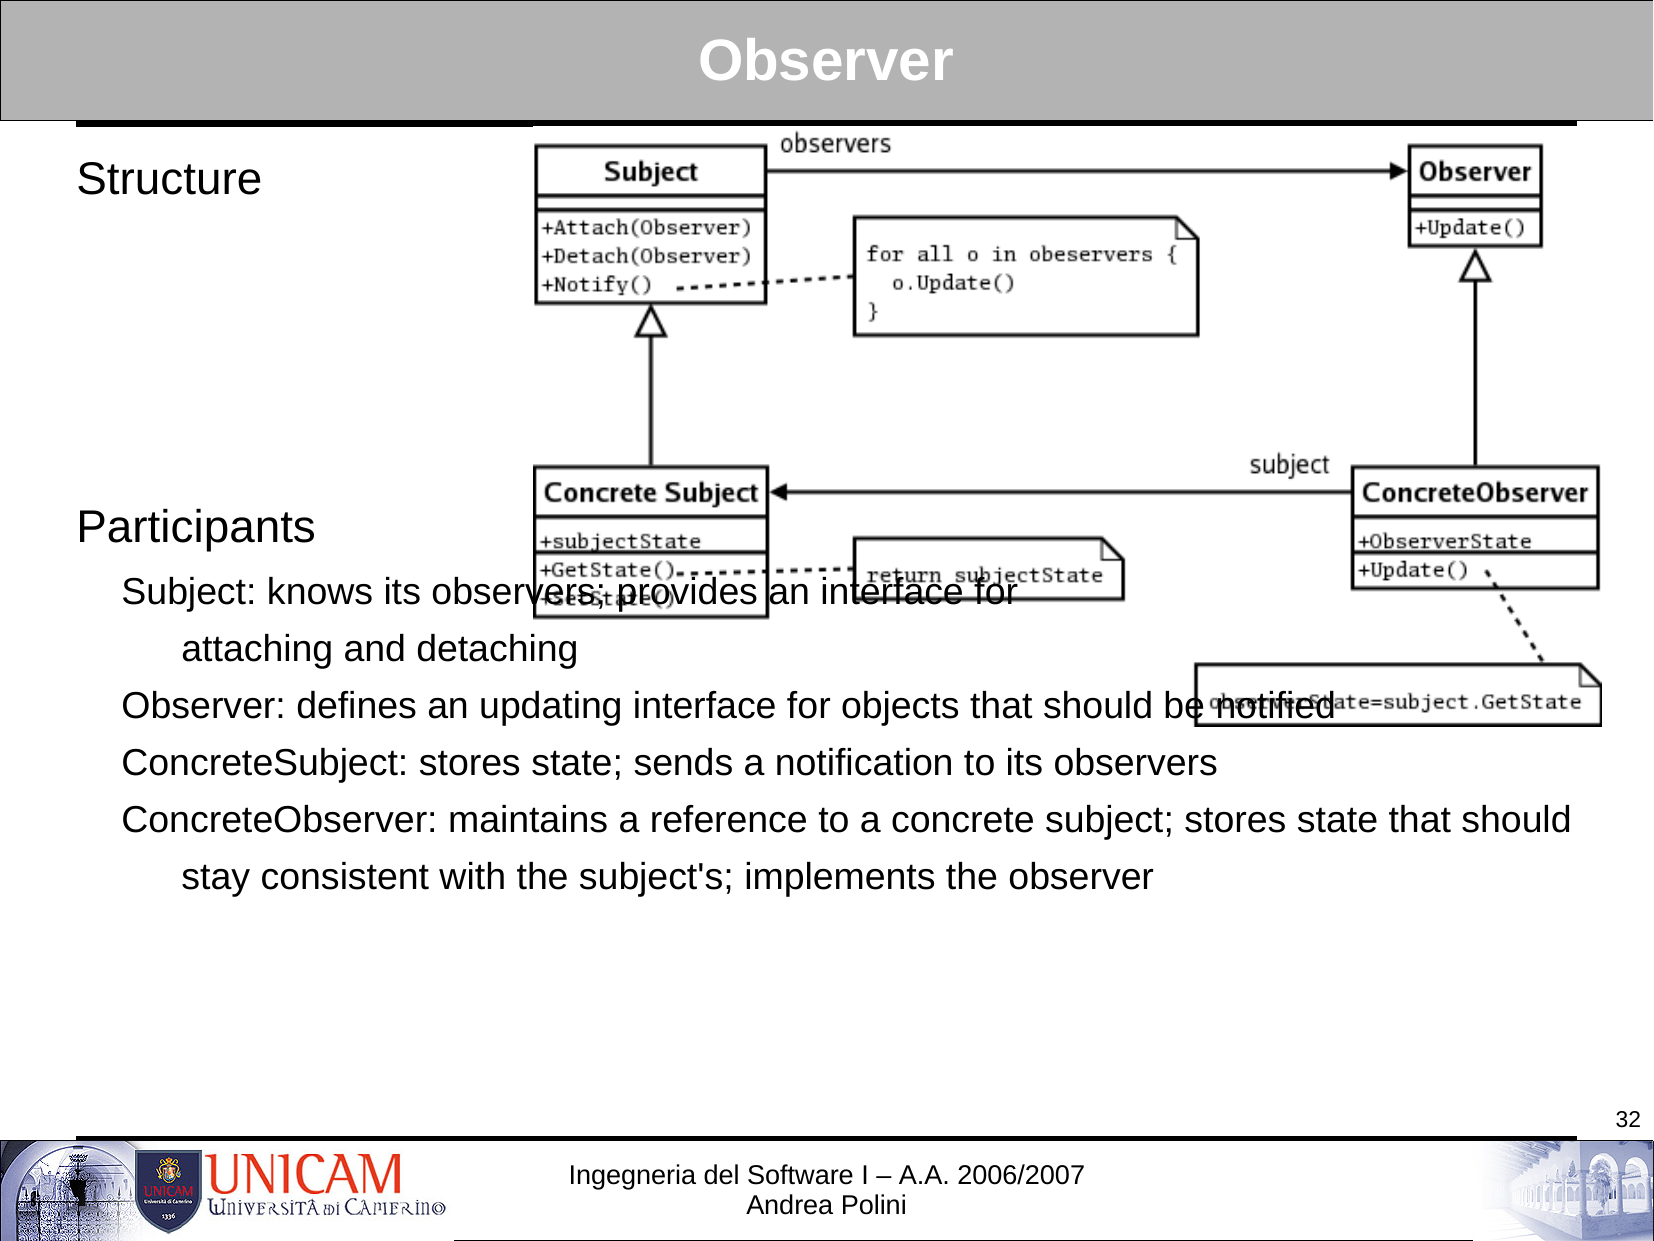

# Observer
Structure
Participants
Subject: knows its observers; provides an interface for
attaching and detaching
Observer: defines an updating interface for objects that should be notified
ConcreteSubject: stores state; sends a notification to its observers
ConcreteObserver: maintains a reference to a concrete subject; stores state that should stay consistent with the subject's; implements the observer
32